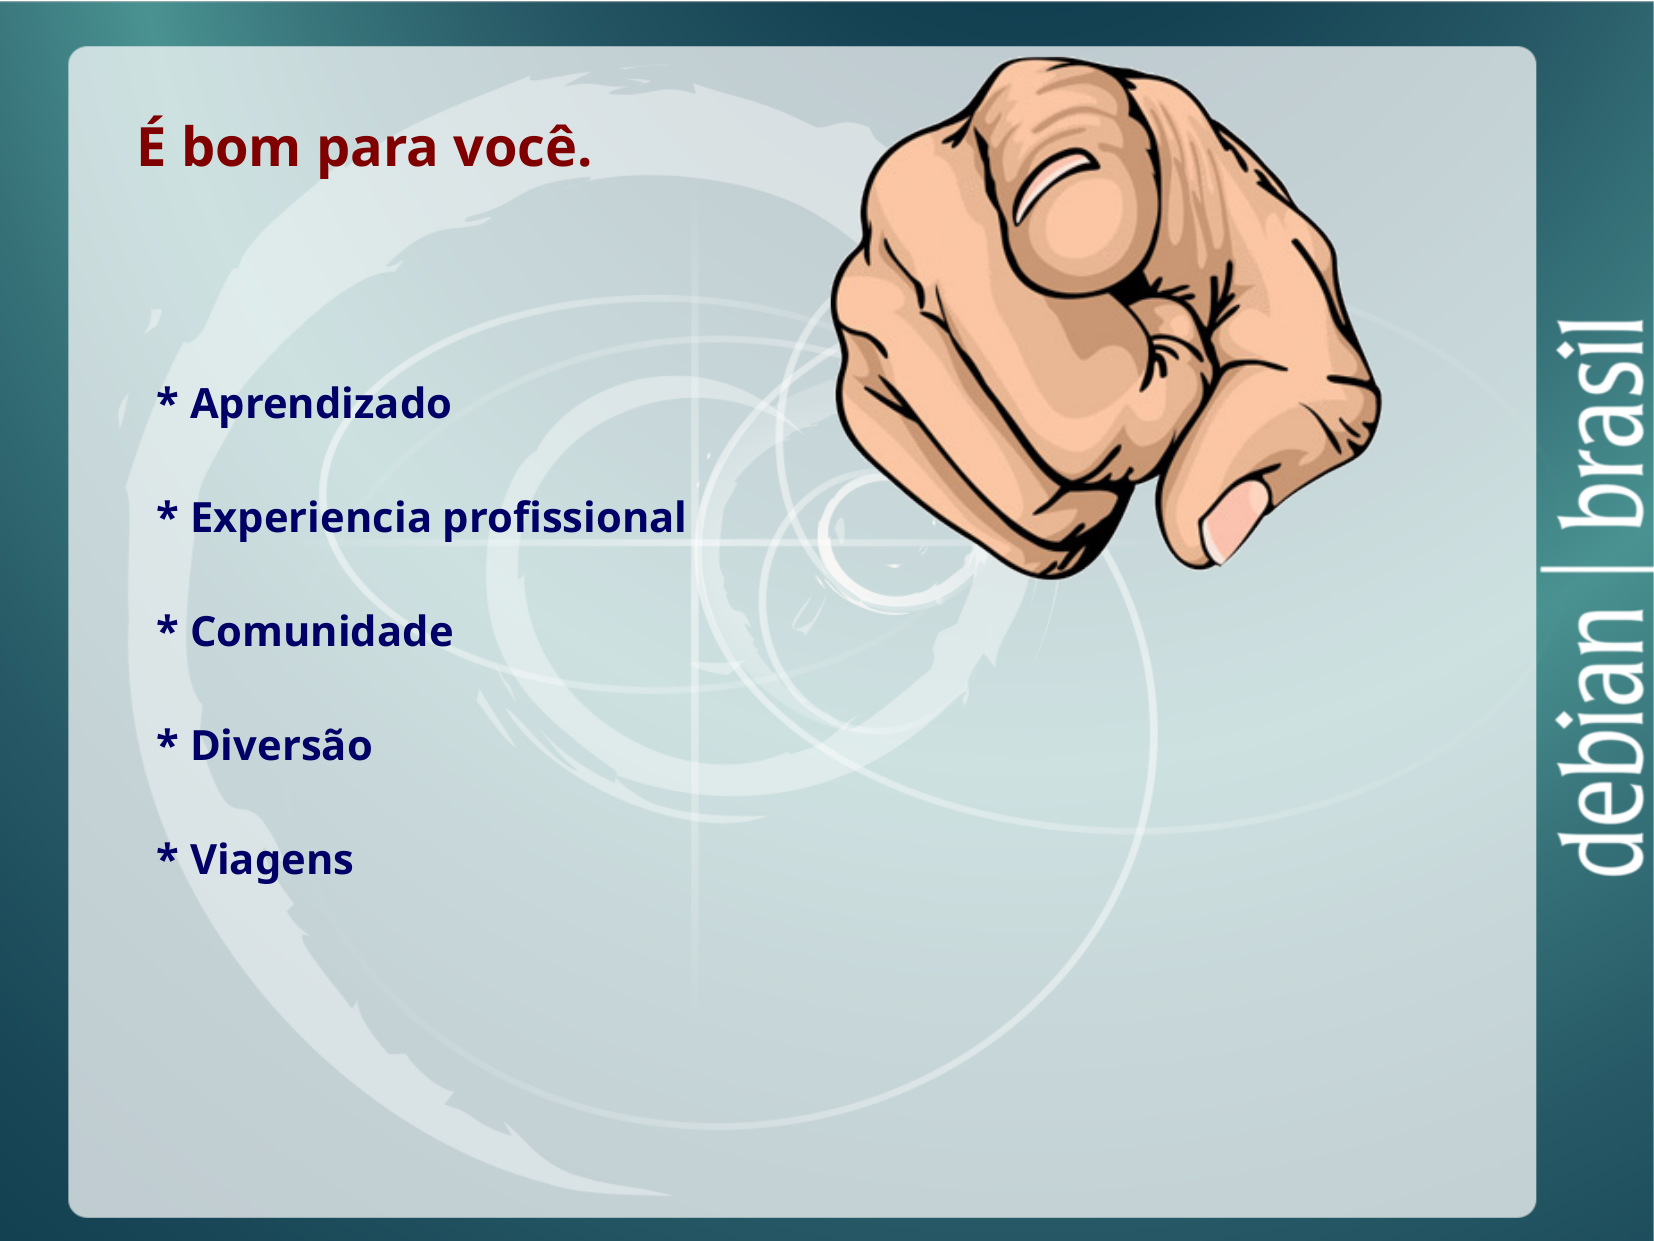

É bom para você.
* Aprendizado
* Experiencia profissional
* Comunidade
* Diversão
* Viagens